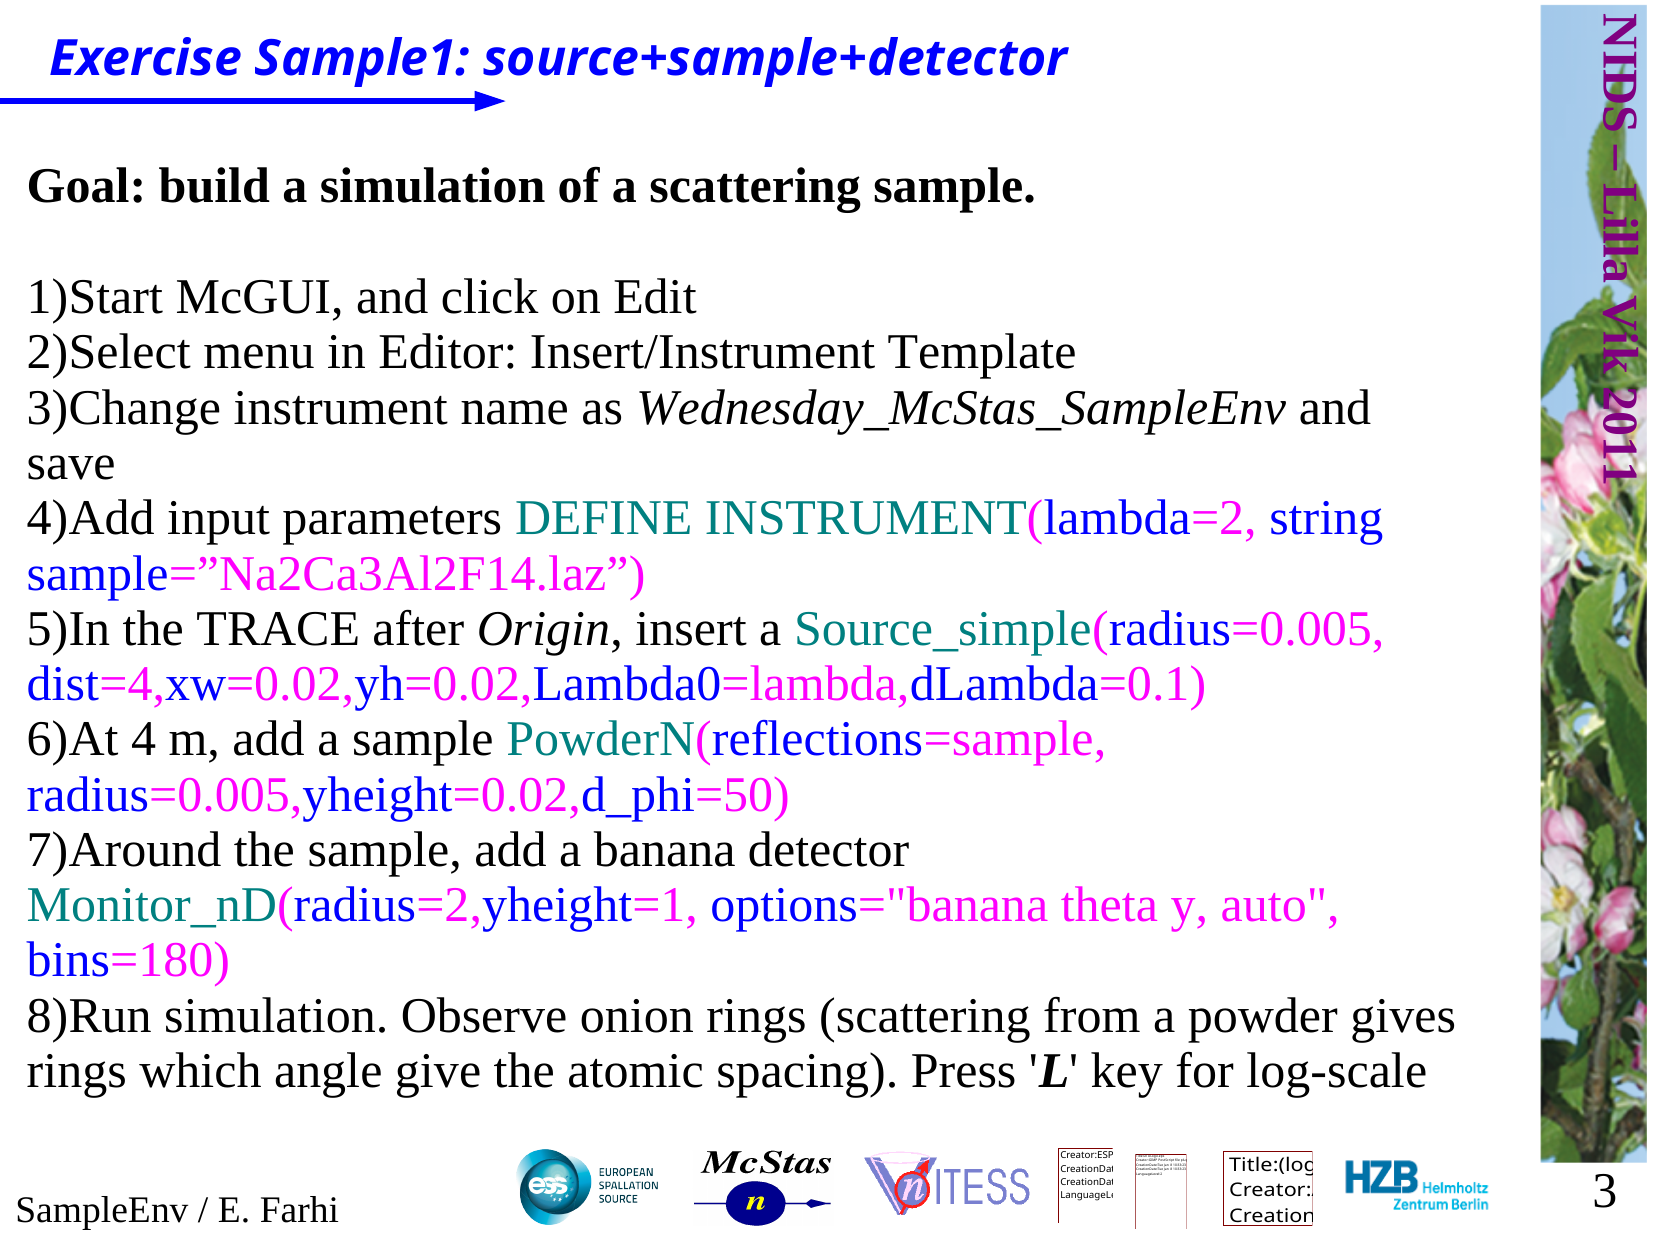

Exercise Sample1: source+sample+detector
Goal: build a simulation of a scattering sample.
Start McGUI, and click on Edit
Select menu in Editor: Insert/Instrument Template
Change instrument name as Wednesday_McStas_SampleEnv and save
Add input parameters DEFINE INSTRUMENT(lambda=2, string sample=”Na2Ca3Al2F14.laz”)
In the TRACE after Origin, insert a Source_simple(radius=0.005, dist=4,xw=0.02,yh=0.02,Lambda0=lambda,dLambda=0.1)
At 4 m, add a sample PowderN(reflections=sample, radius=0.005,yheight=0.02,d_phi=50)
Around the sample, add a banana detector Monitor_nD(radius=2,yheight=1, options="banana theta y, auto", bins=180)
Run simulation. Observe onion rings (scattering from a powder gives rings which angle give the atomic spacing). Press 'L' key for log-scale